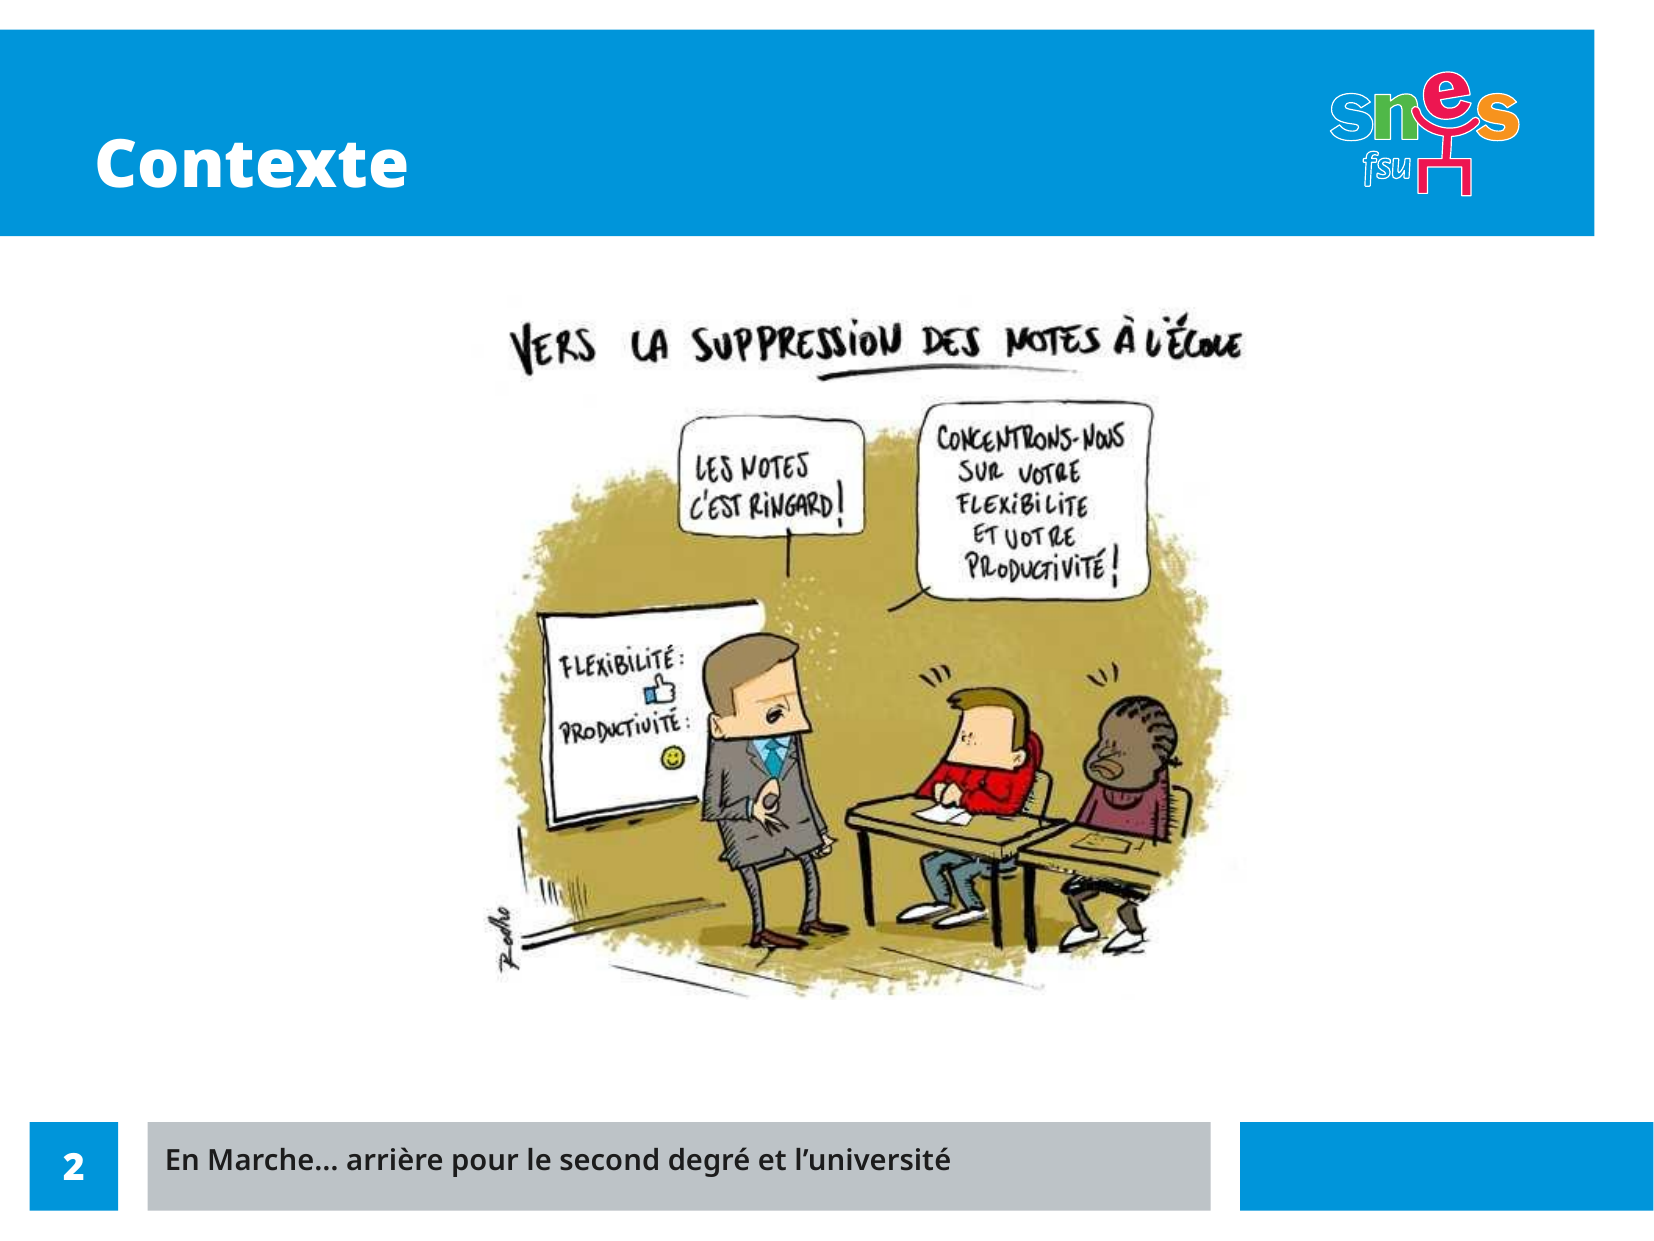

# Contexte
2
En Marche… arrière pour le second degré et l’université